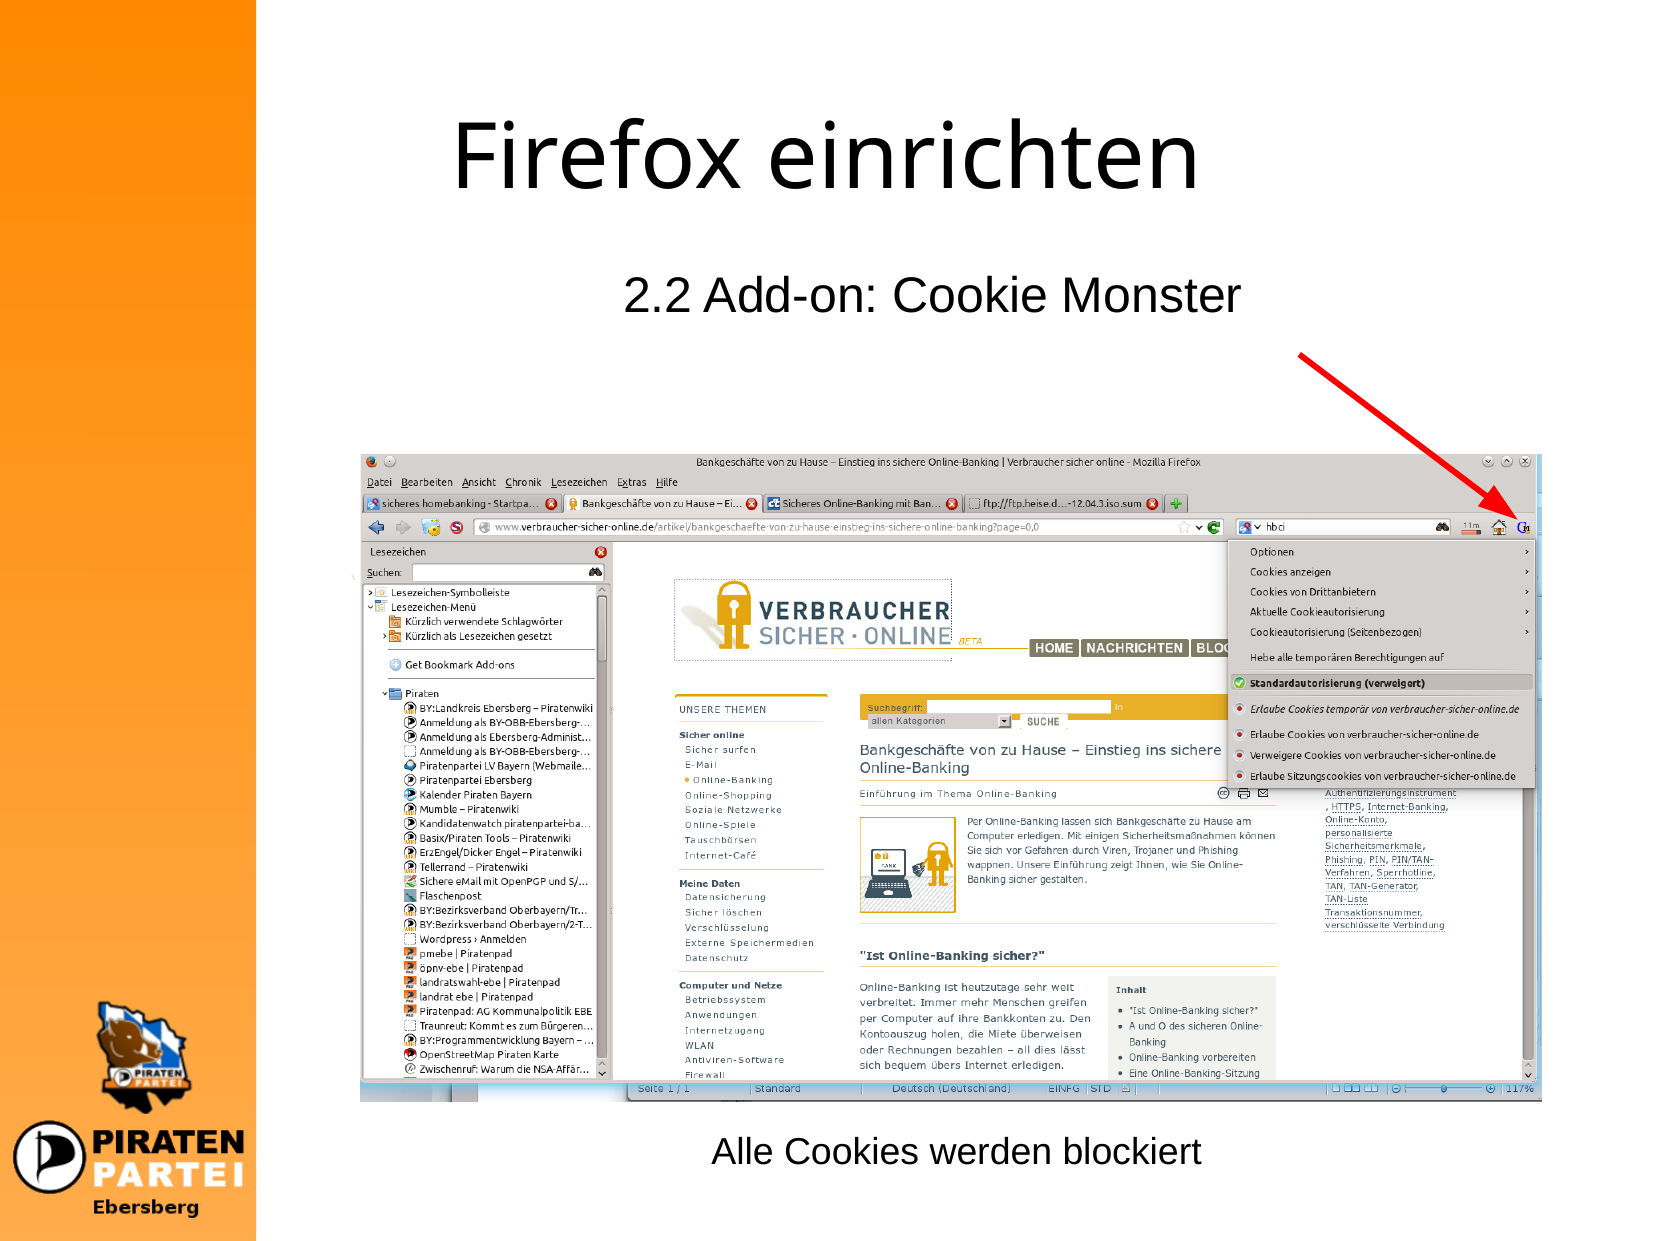

# Firefox einrichten
2.2 Add-on: Cookie Monster
Alle Cookies werden blockiert